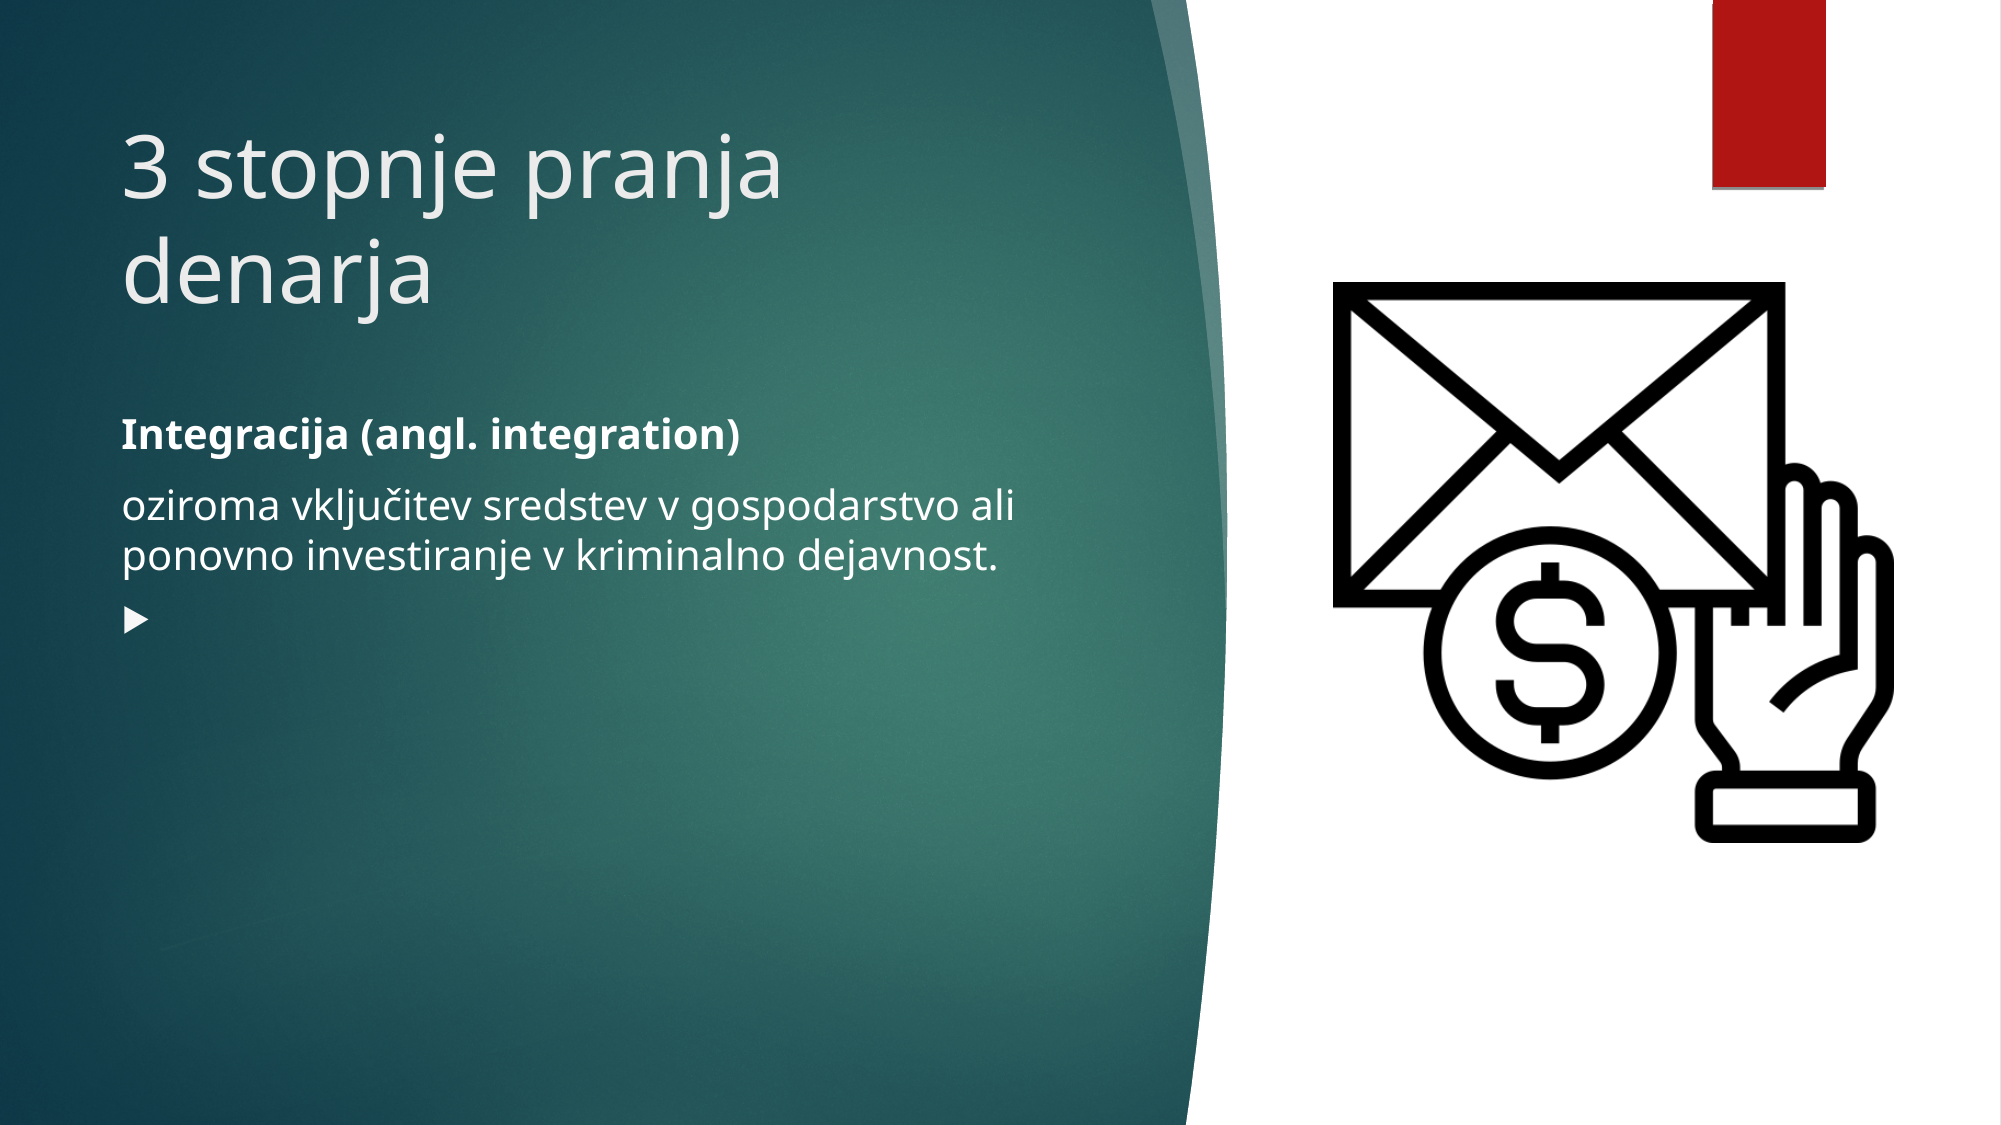

# 3 stopnje pranja denarja
Integracija (angl. integration)
oziroma vključitev sredstev v gospodarstvo ali ponovno investiranje v kriminalno dejavnost.